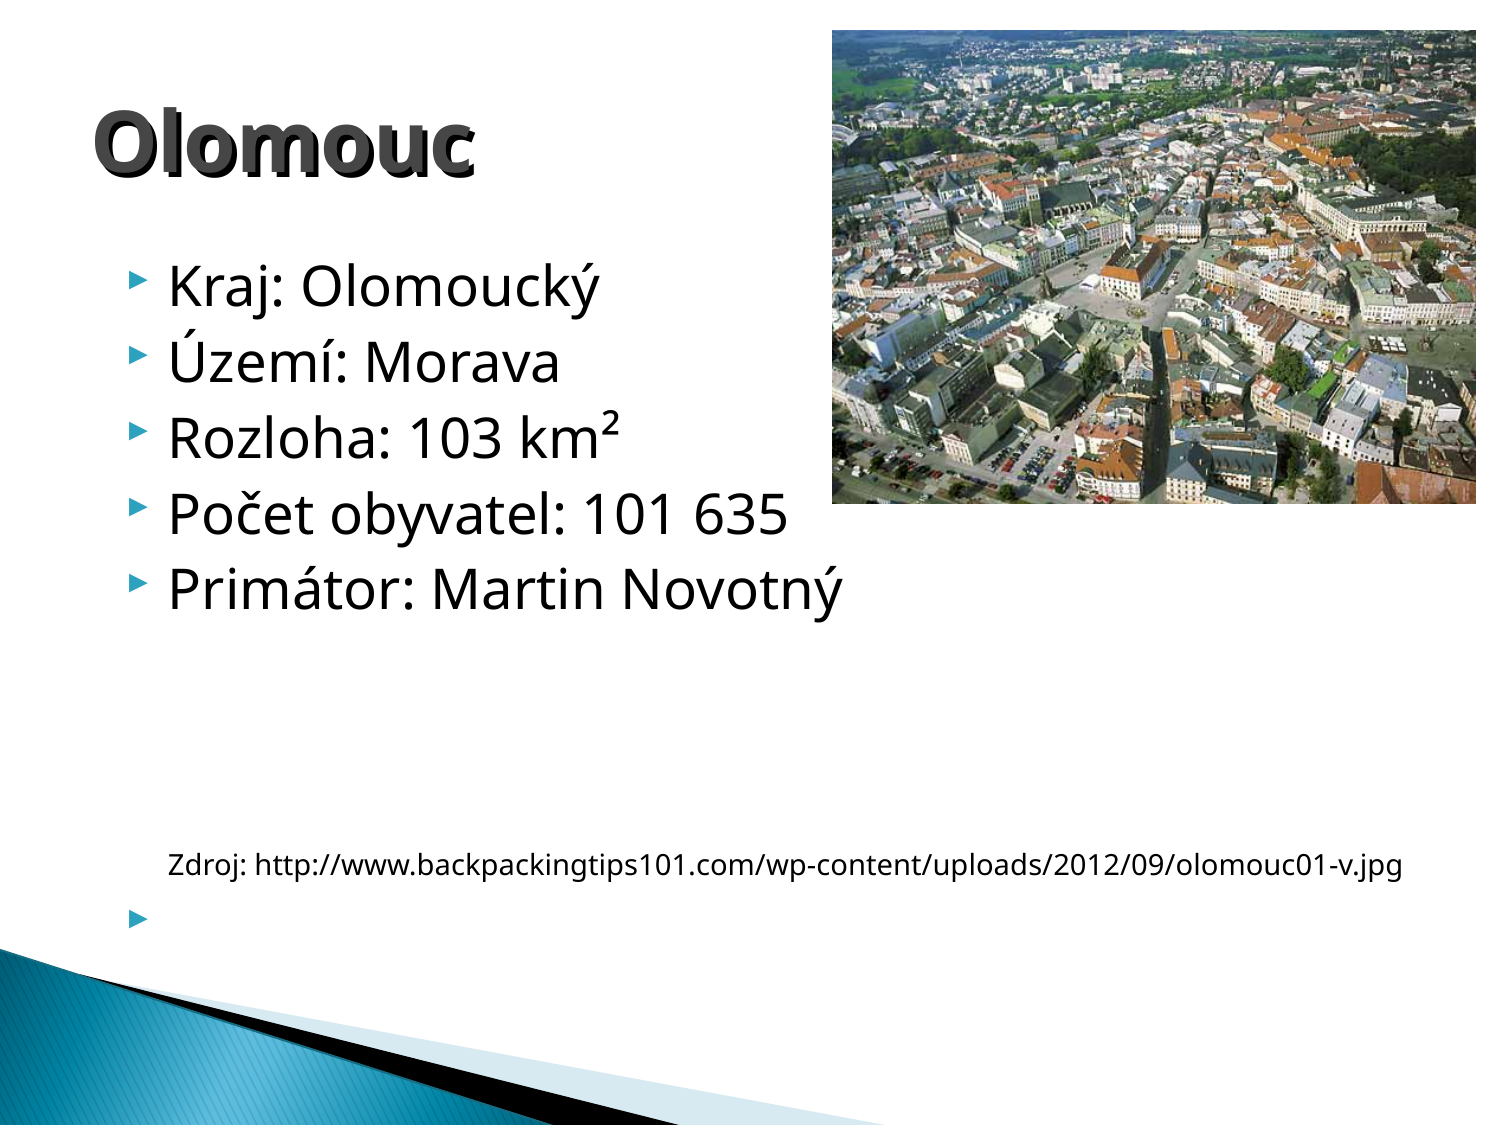

Olomouc
# Kraj: Olomoucký
Území: Morava
Rozloha: 103 km²
Počet obyvatel: 101 635
Primátor: Martin Novotný
Zdroj: http://www.backpackingtips101.com/wp-content/uploads/2012/09/olomouc01-v.jpg